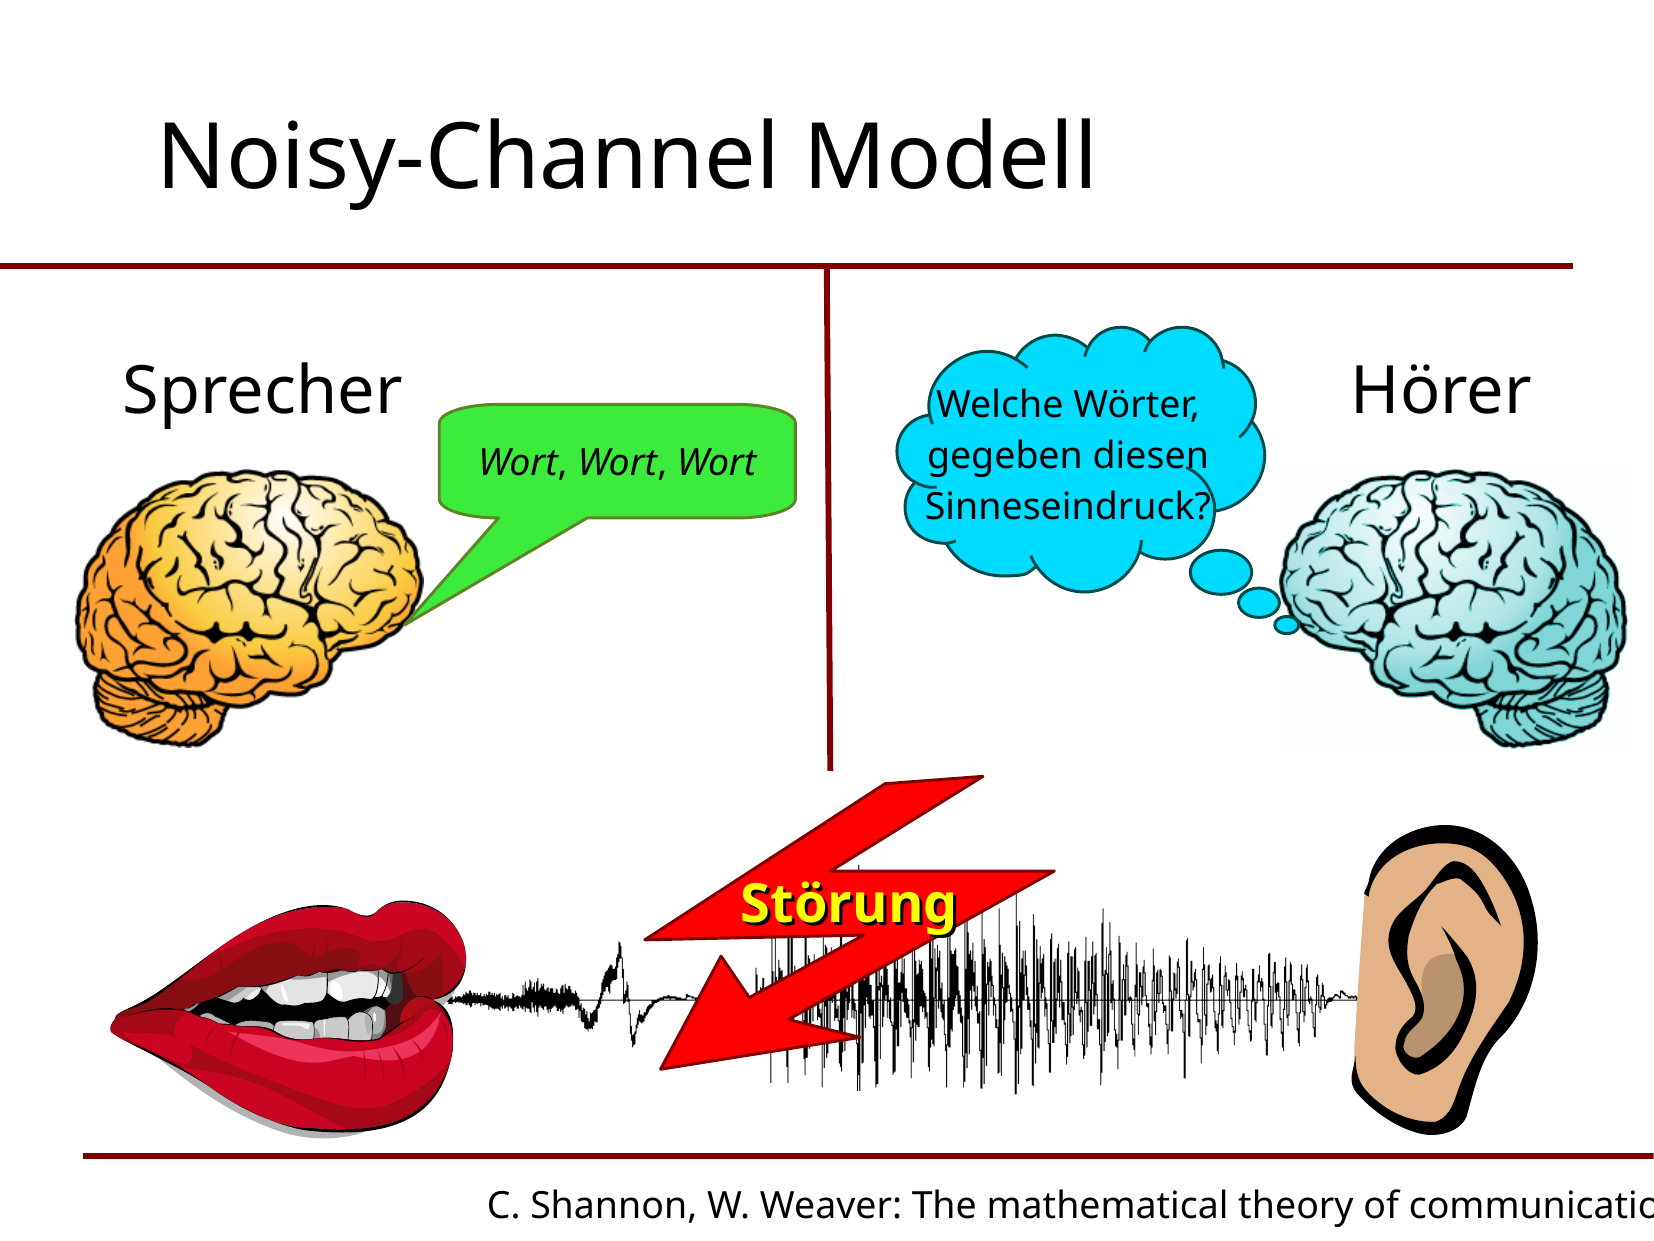

# Noisy-Channel Modell
Welche Wörter,
gegeben diesen
Sinneseindruck?
Sprecher
Hörer
Wort, Wort, Wort
Störung
C. Shannon, W. Weaver: The mathematical theory of communication, 1949.